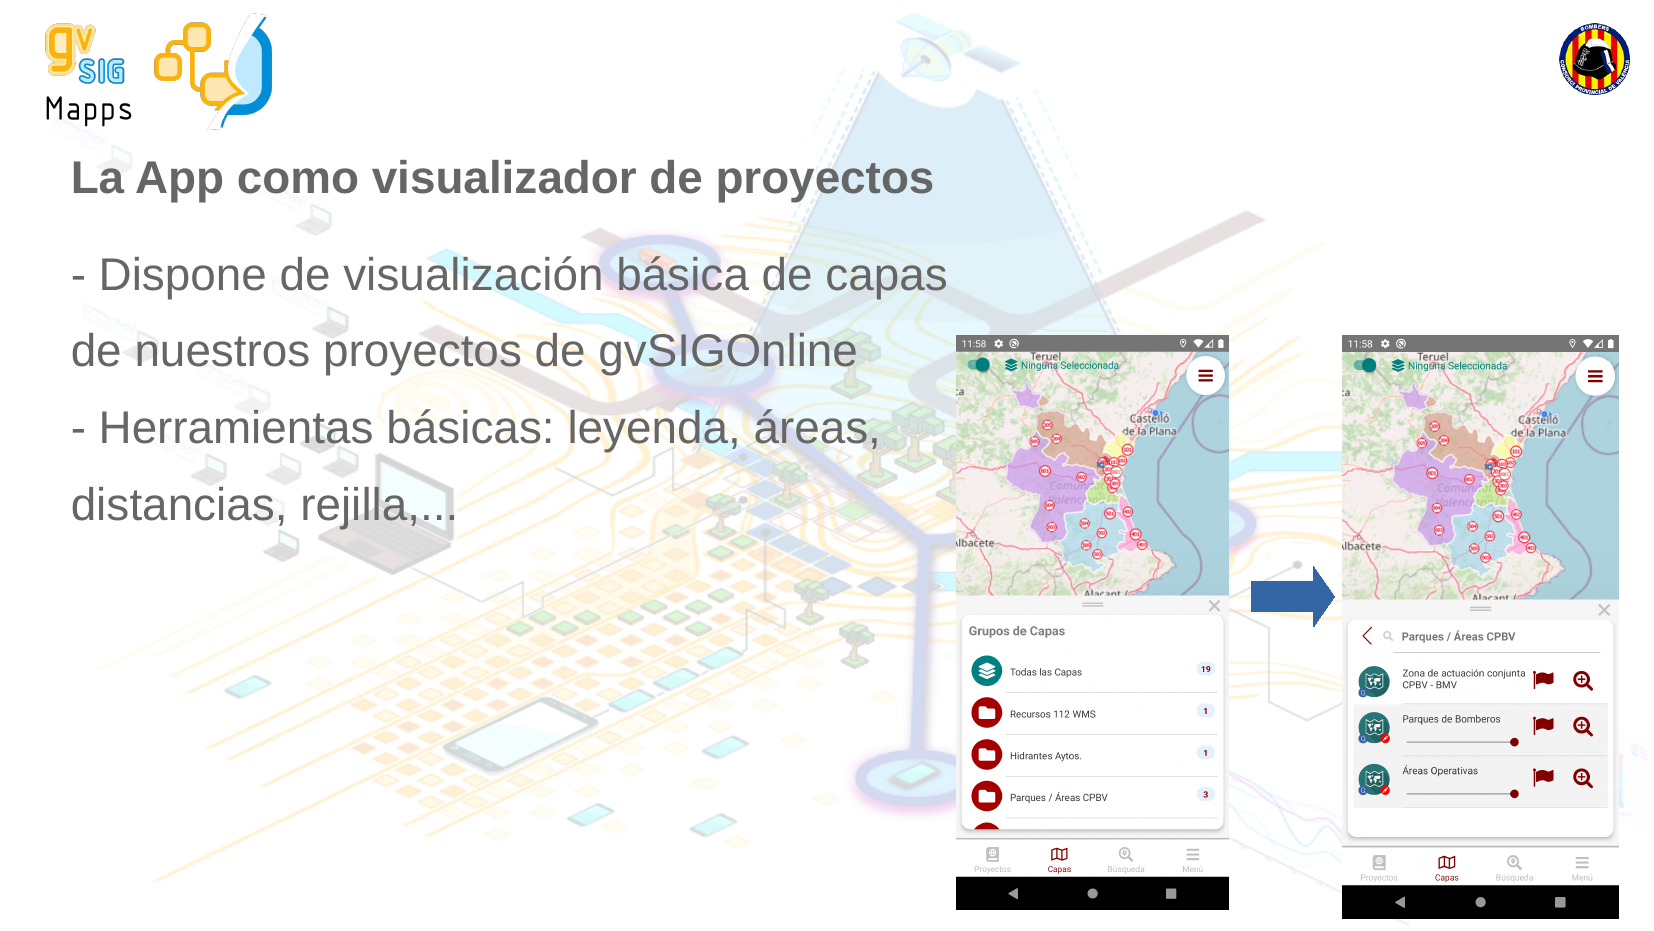

La App como visualizador de proyectos
# - Dispone de visualización básica de capas de nuestros proyectos de gvSIGOnline - Herramientas básicas: leyenda, áreas, distancias, rejilla,...